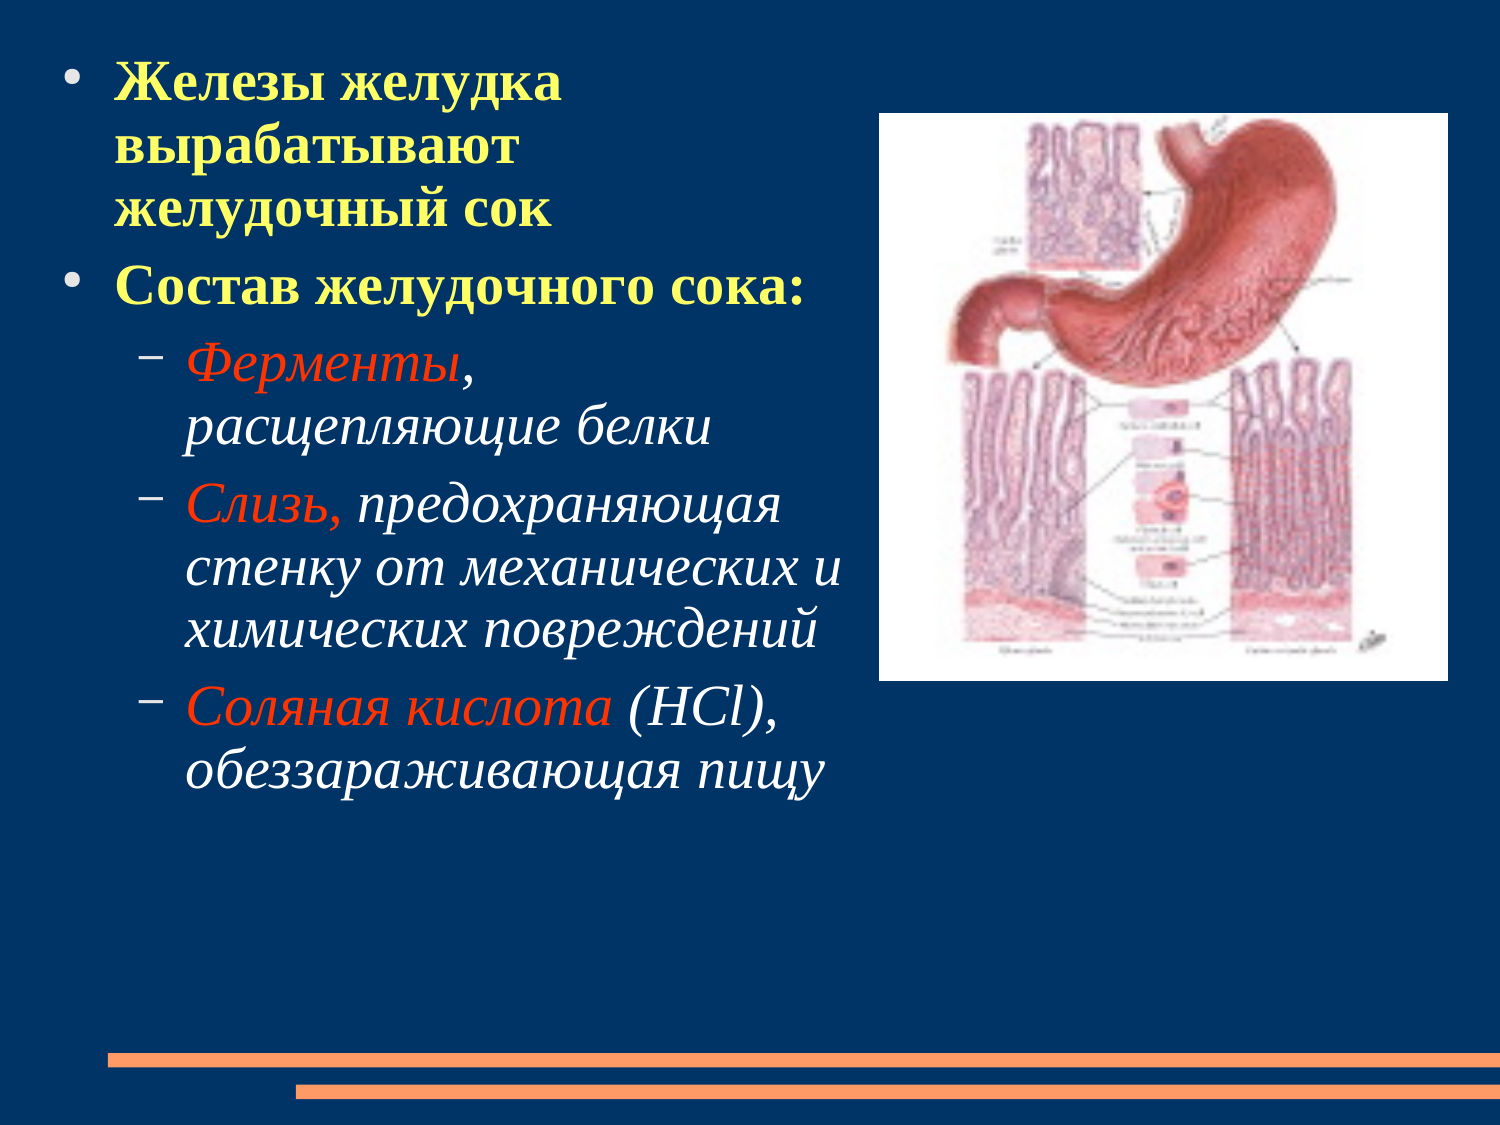

#
Железы желудка вырабатывают желудочный сок
Состав желудочного сока:
Ферменты, расщепляющие белки
Слизь, предохраняющая стенку от механических и химических повреждений
Соляная кислота (HCl), обеззараживающая пищу